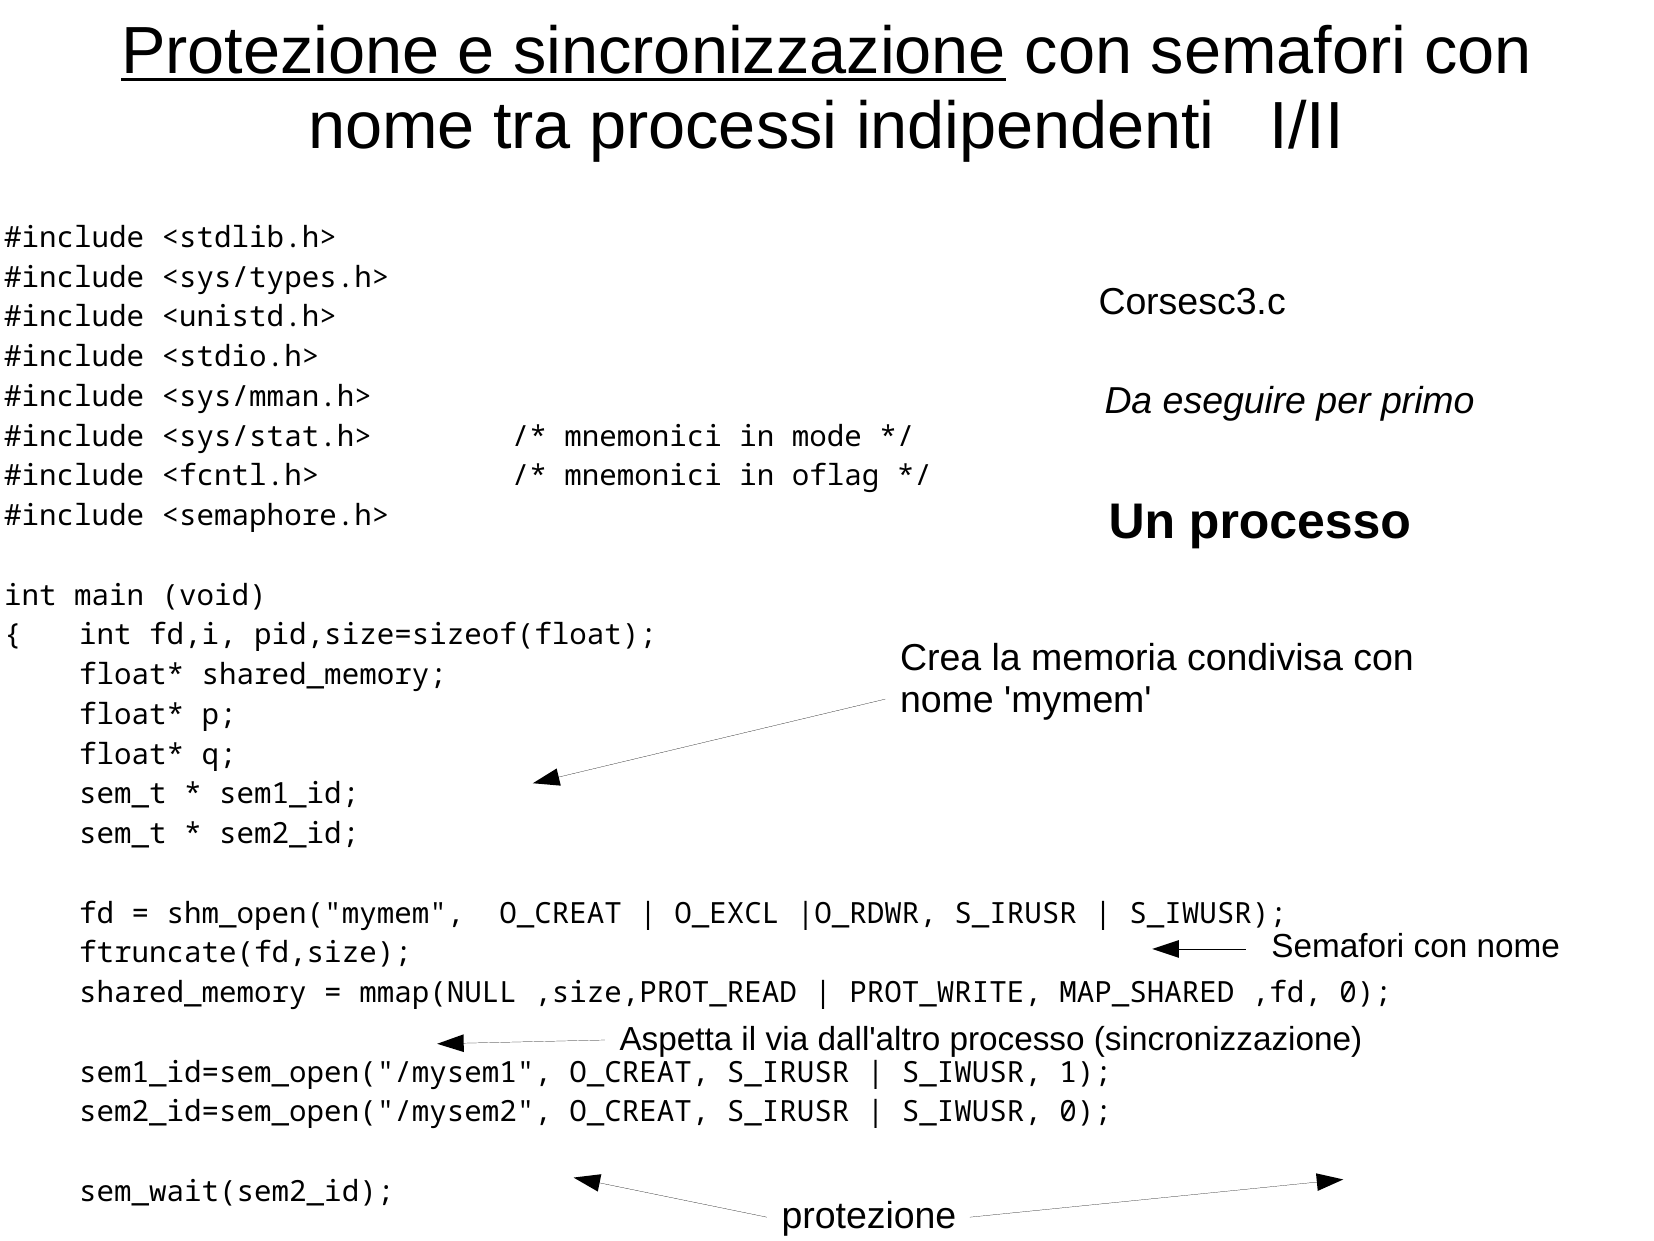

# Protezione e sincronizzazione con semafori con nome tra processi indipendenti I/II
#include <stdlib.h>
#include <sys/types.h>
#include <unistd.h>
#include <stdio.h>
#include <sys/mman.h>
#include <sys/stat.h> /* mnemonici in mode */
#include <fcntl.h> /* mnemonici in oflag */
#include <semaphore.h>
int main (void)
{ 	int fd,i, pid,size=sizeof(float);
	float* shared_memory;
	float* p;
	float* q;
	sem_t * sem1_id;
	sem_t * sem2_id;
	fd = shm_open("mymem", O_CREAT | O_EXCL |O_RDWR, S_IRUSR | S_IWUSR);
 	ftruncate(fd,size);
 	shared_memory = mmap(NULL ,size,PROT_READ | PROT_WRITE, MAP_SHARED ,fd, 0);
 	sem1_id=sem_open("/mysem1", O_CREAT, S_IRUSR | S_IWUSR, 1);
	sem2_id=sem_open("/mysem2", O_CREAT, S_IRUSR | S_IWUSR, 0);
	sem_wait(sem2_id);
	q=shared_memory;
	for(i=0;i<10;i++){sem_wait(sem1_id); printf("A. *q=%f\n", (*q)++); sem_post(sem1_id);}
}
Corsesc3.c
Da eseguire per primo
Un processo
Crea la memoria condivisa con nome 'mymem'
Semafori con nome
Aspetta il via dall'altro processo (sincronizzazione)
protezione